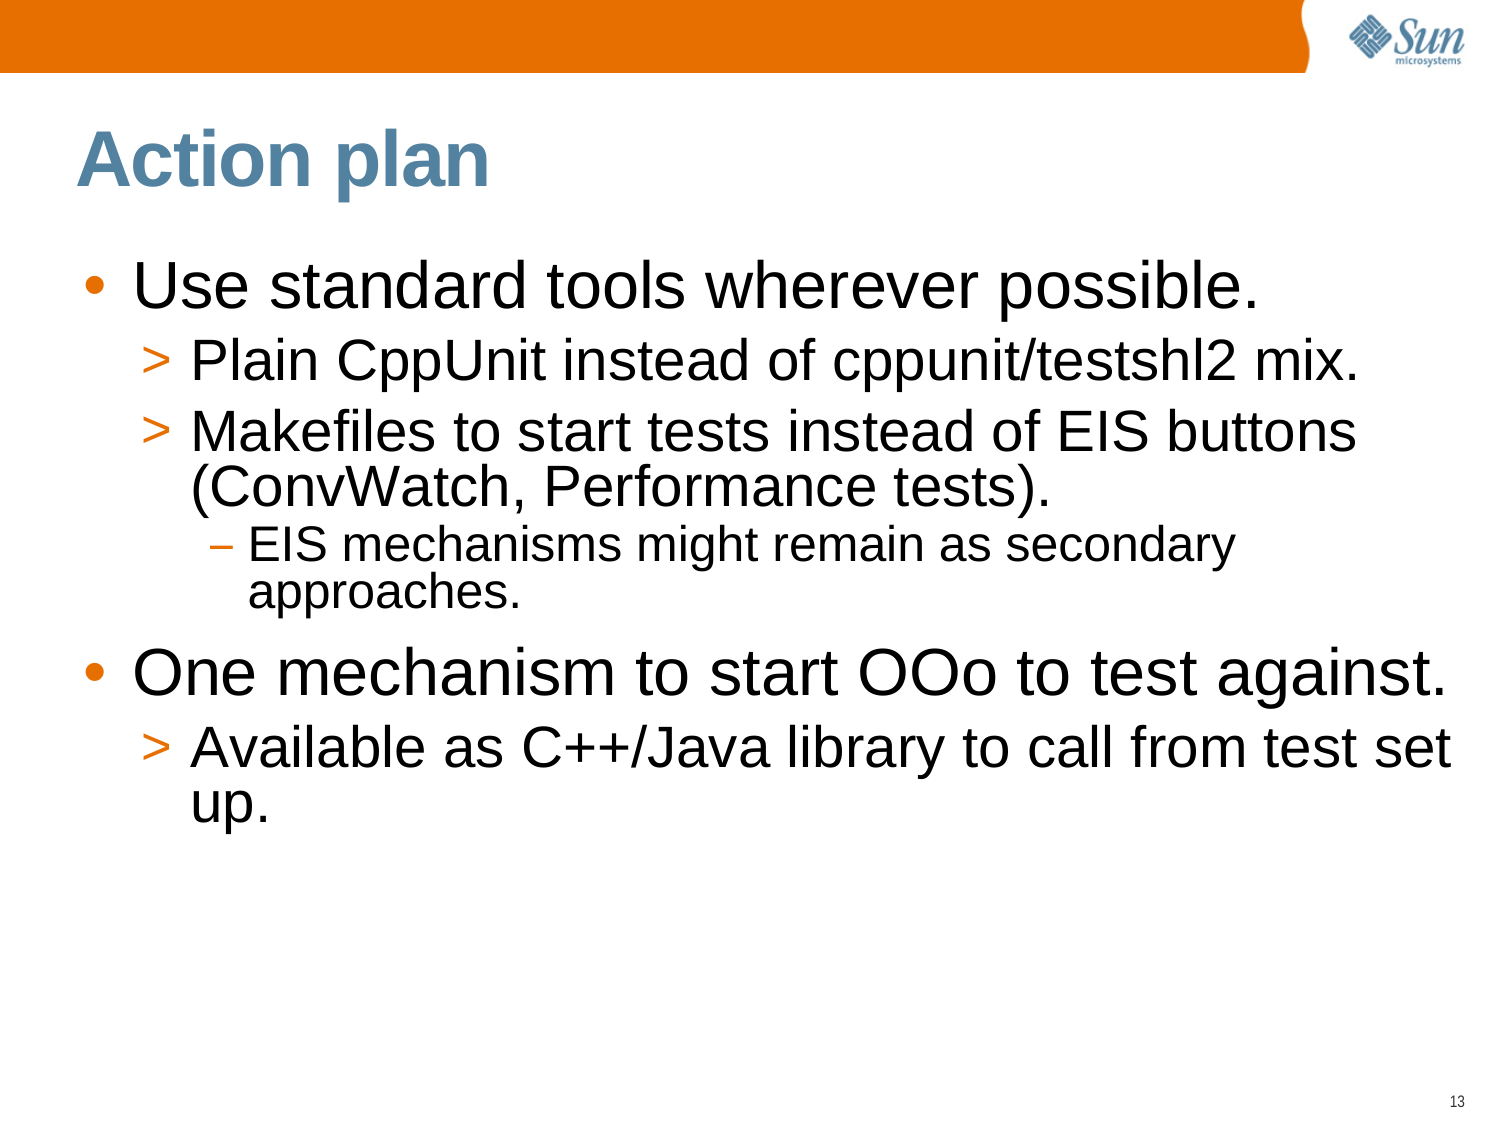

# Action plan
Use standard tools wherever possible.
Plain CppUnit instead of cppunit/testshl2 mix.
Makefiles to start tests instead of EIS buttons (ConvWatch, Performance tests).
EIS mechanisms might remain as secondary approaches.
One mechanism to start OOo to test against.
Available as C++/Java library to call from test set up.